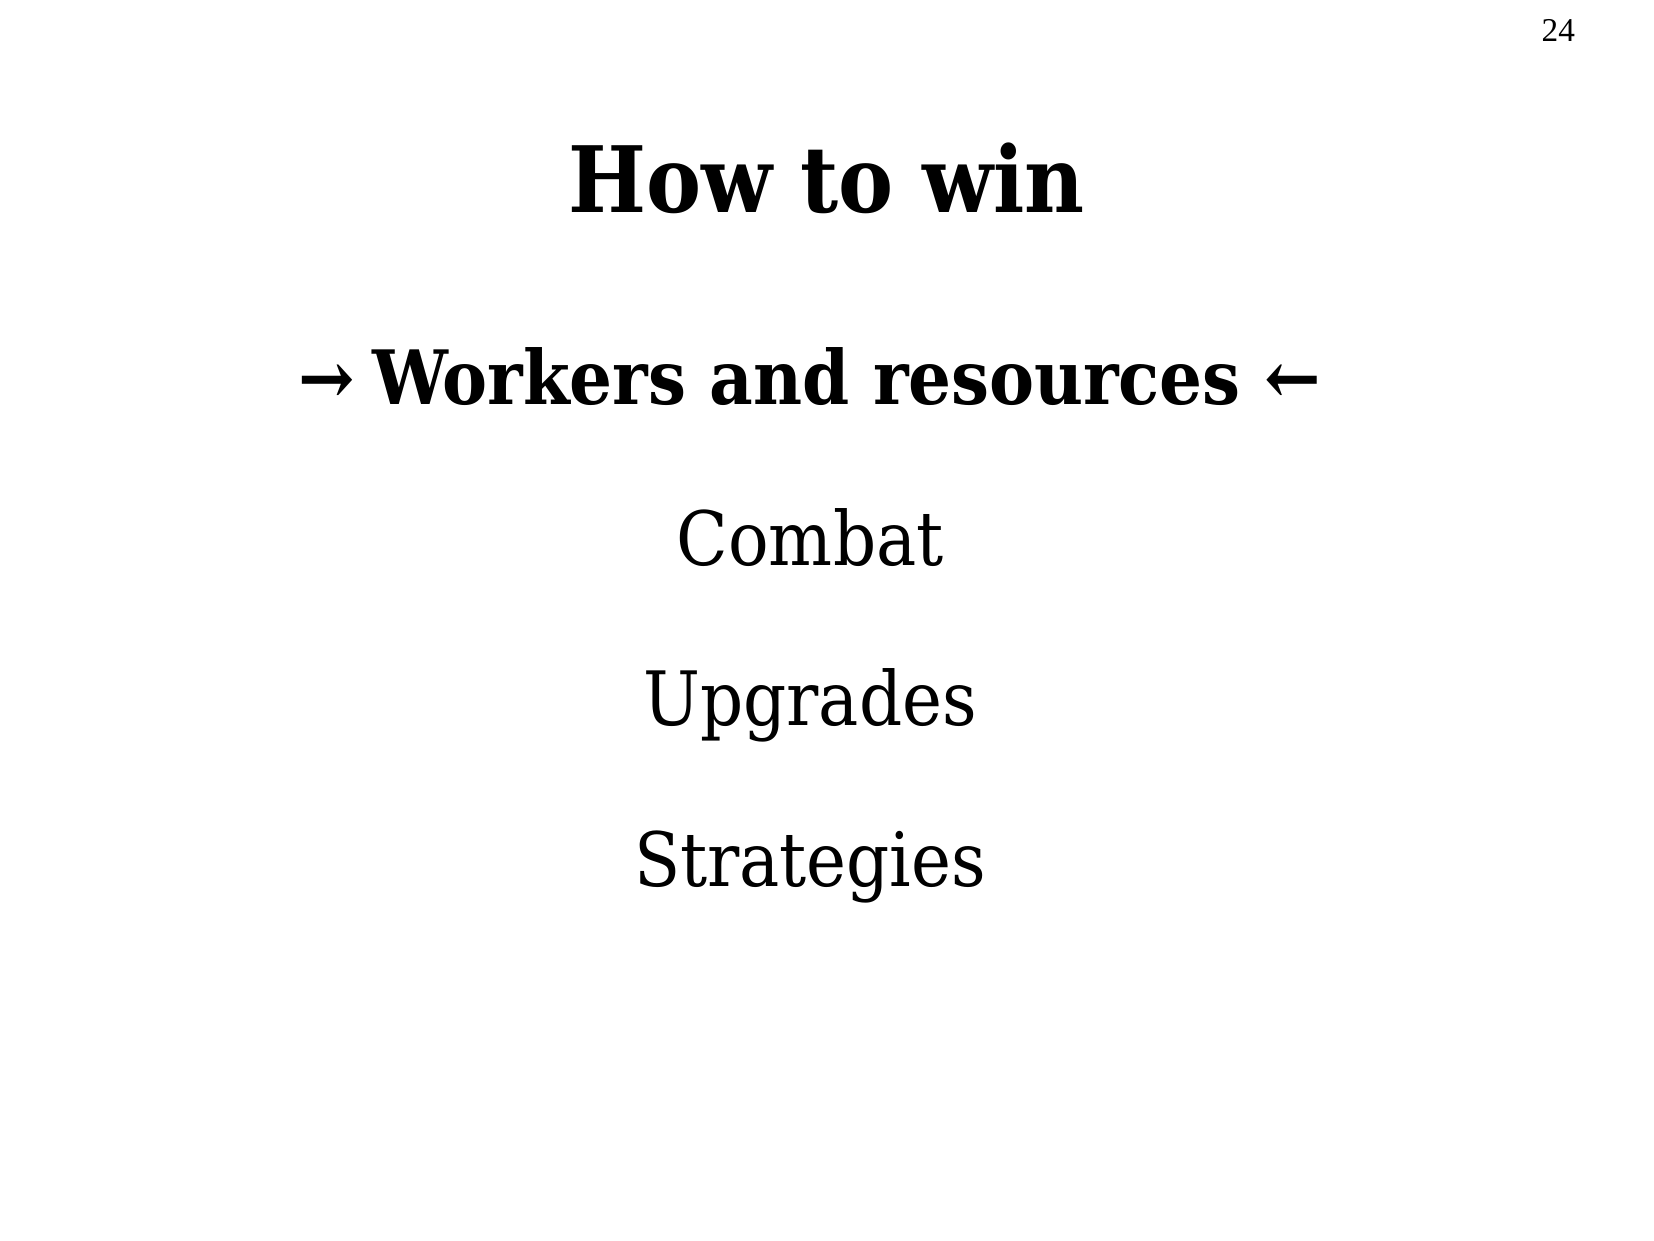

# How to win
→	Workers and resources ←
Combat
Upgrades
Strategies